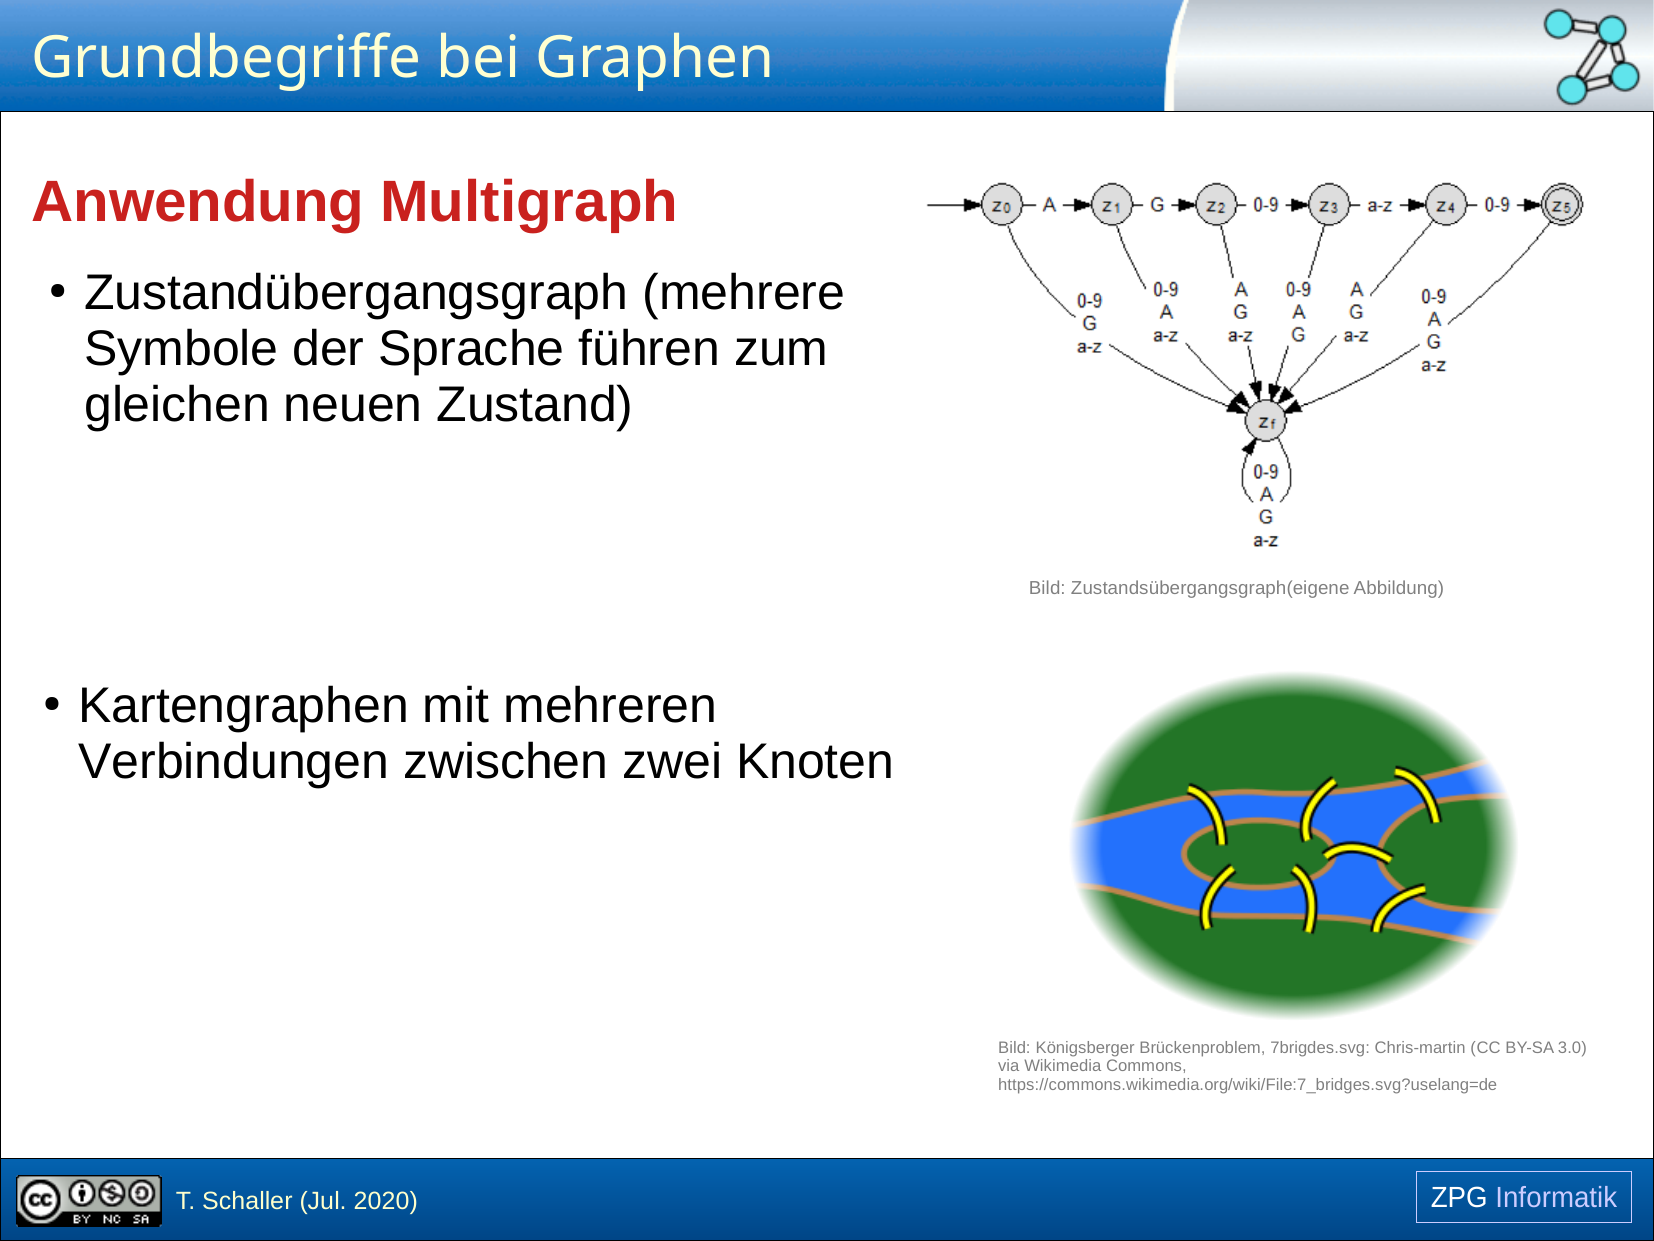

# Grundbegriffe bei Graphen
Anwendung Multigraph
Zustandübergangsgraph (mehrere Symbole der Sprache führen zum gleichen neuen Zustand)
Bild: Zustandsübergangsgraph(eigene Abbildung)
Kartengraphen mit mehreren Verbindungen zwischen zwei Knoten
Bild: Königsberger Brückenproblem, 7brigdes.svg: Chris-martin (CC BY-SA 3.0) via Wikimedia Commons, https://commons.wikimedia.org/wiki/File:7_bridges.svg?uselang=de
7